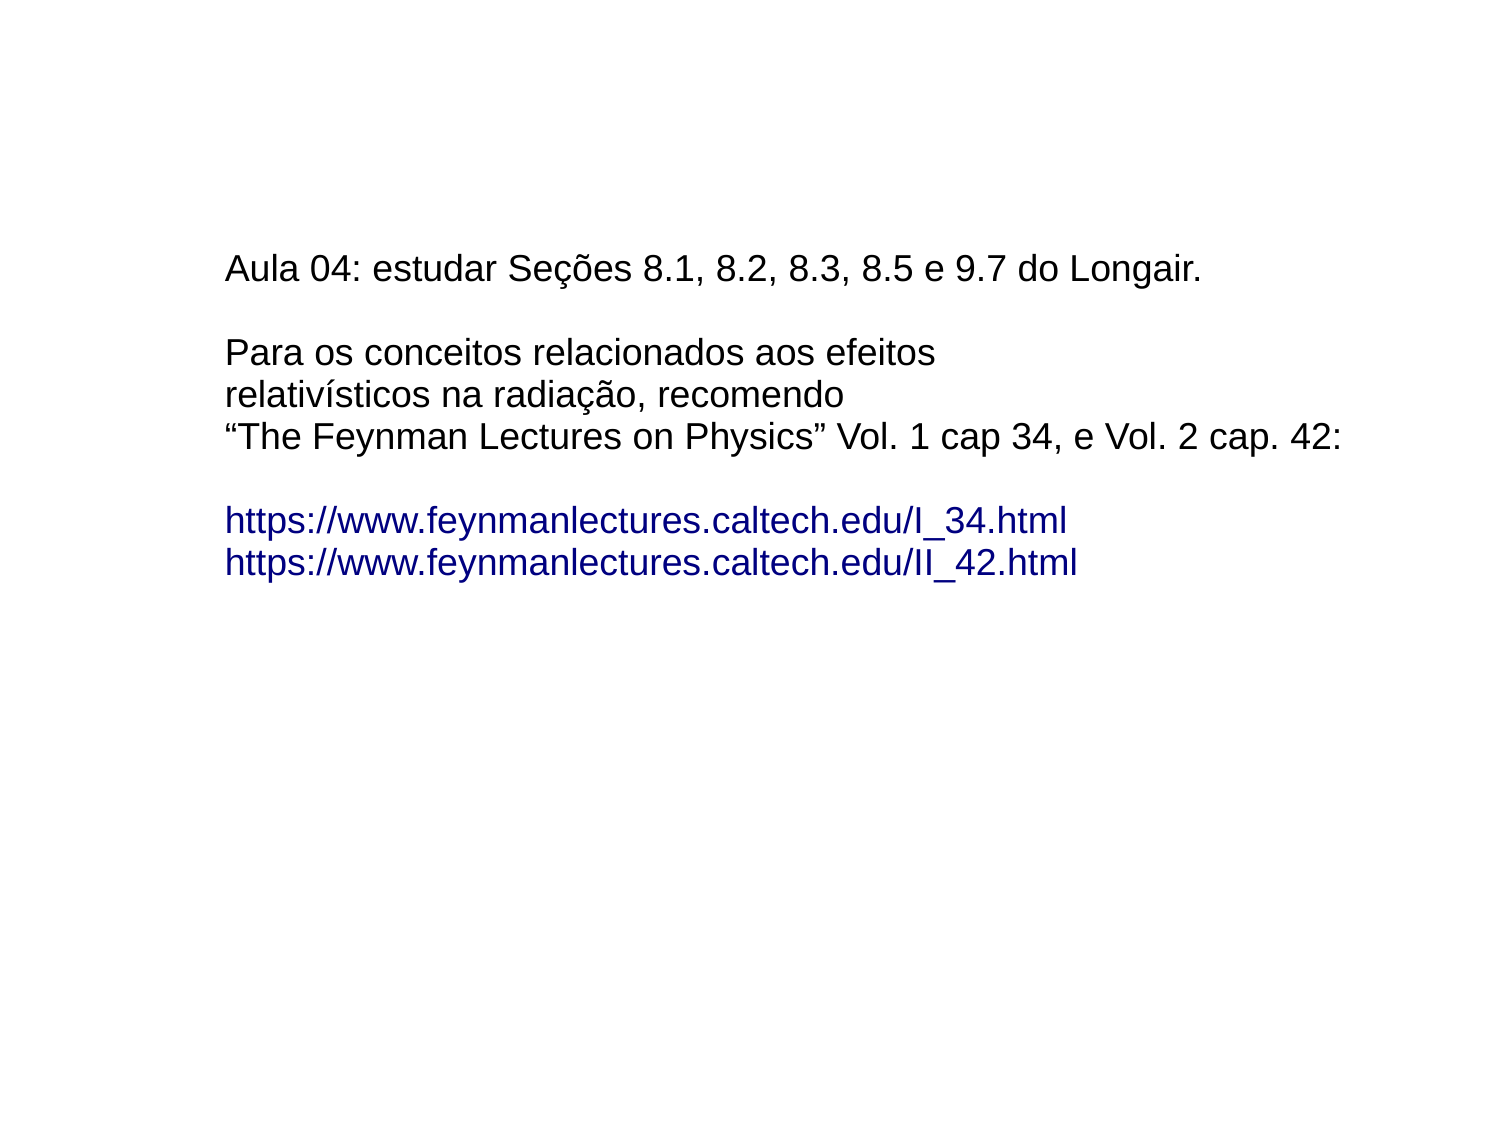

Aula 04: estudar Seções 8.1, 8.2, 8.3, 8.5 e 9.7 do Longair.
Para os conceitos relacionados aos efeitos
relativísticos na radiação, recomendo
“The Feynman Lectures on Physics” Vol. 1 cap 34, e Vol. 2 cap. 42:
https://www.feynmanlectures.caltech.edu/I_34.html
https://www.feynmanlectures.caltech.edu/II_42.html